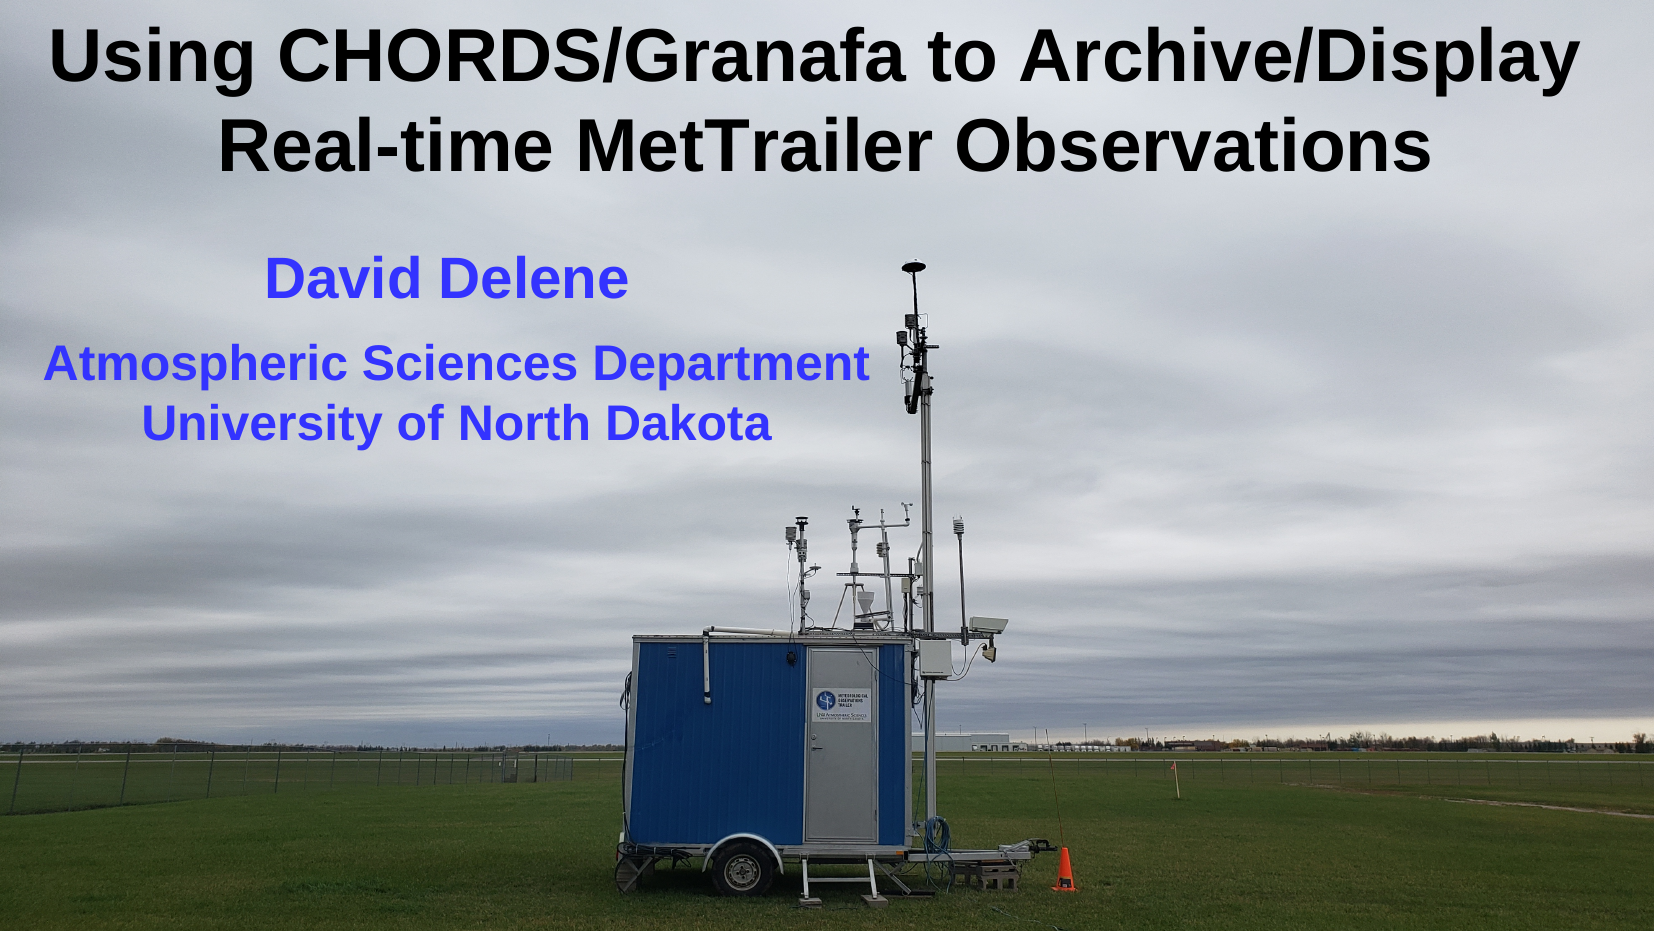

# Using CHORDS/Granafa to Archive/Display Real-time MetTrailer Observations
David Delene
Atmospheric Sciences Department
University of North Dakota